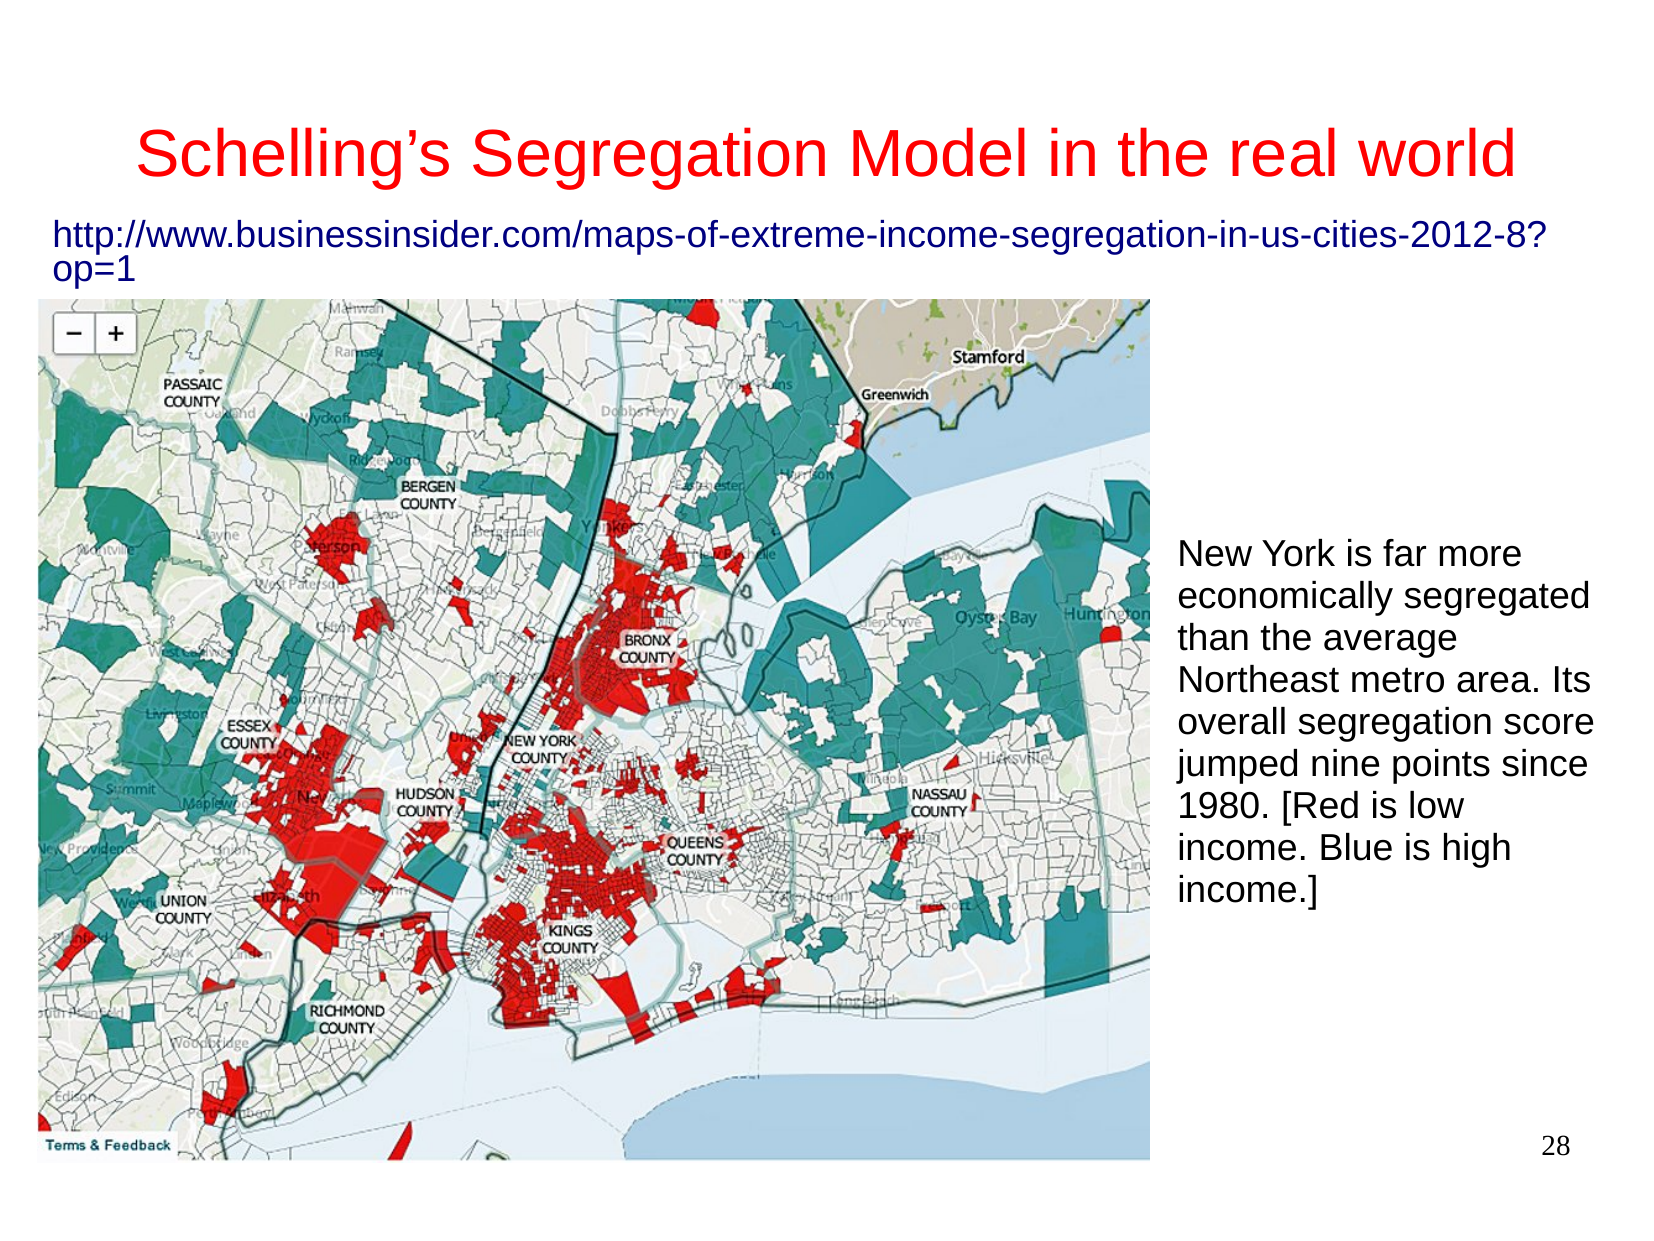

# Schelling’s Segregation Model in the real world
http://www.businessinsider.com/maps-of-extreme-income-segregation-in-us-cities-2012-8?op=1
New York is far more economically segregated than the average Northeast metro area. Its overall segregation score jumped nine points since 1980. [Red is low income. Blue is high income.]
Complex Systems
28